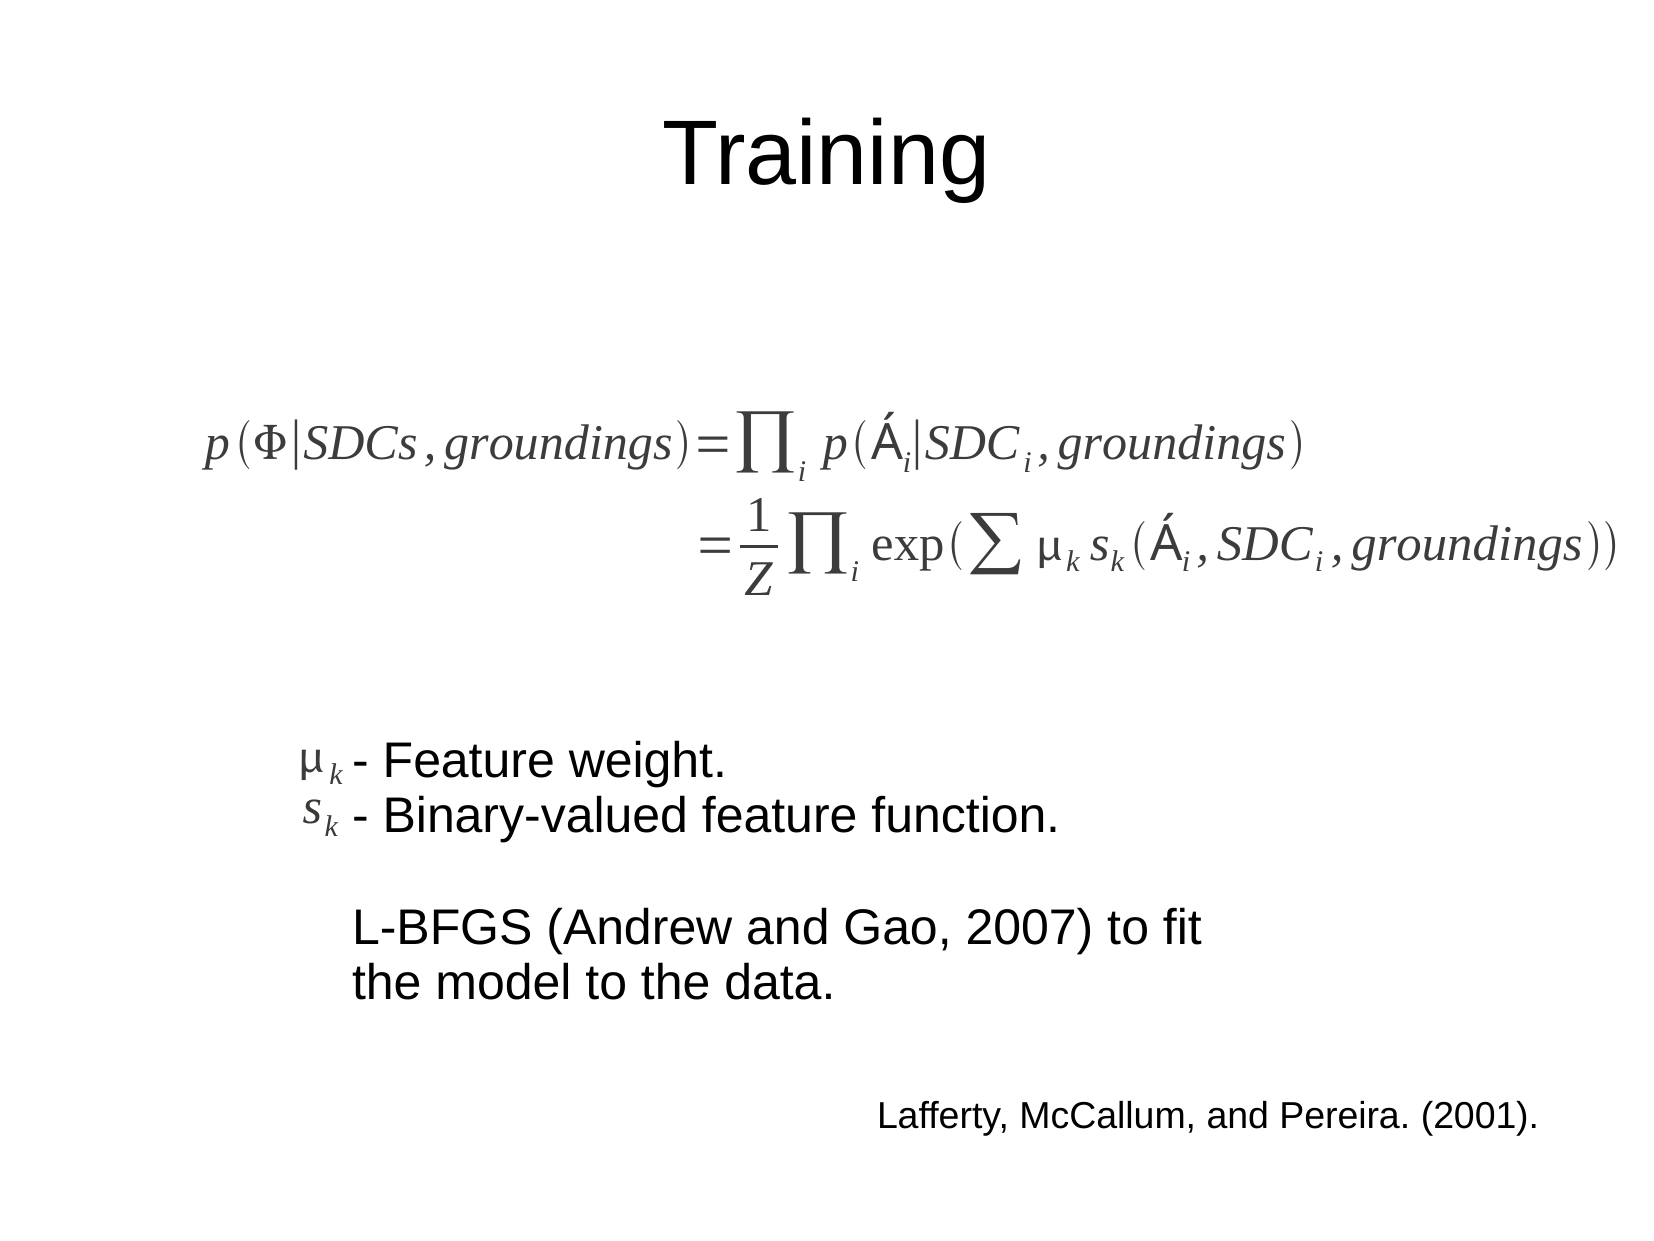

# Training
- Feature weight.
- Binary-valued feature function.
L-BFGS (Andrew and Gao, 2007) to fit the model to the data.
Lafferty, McCallum, and Pereira. (2001).